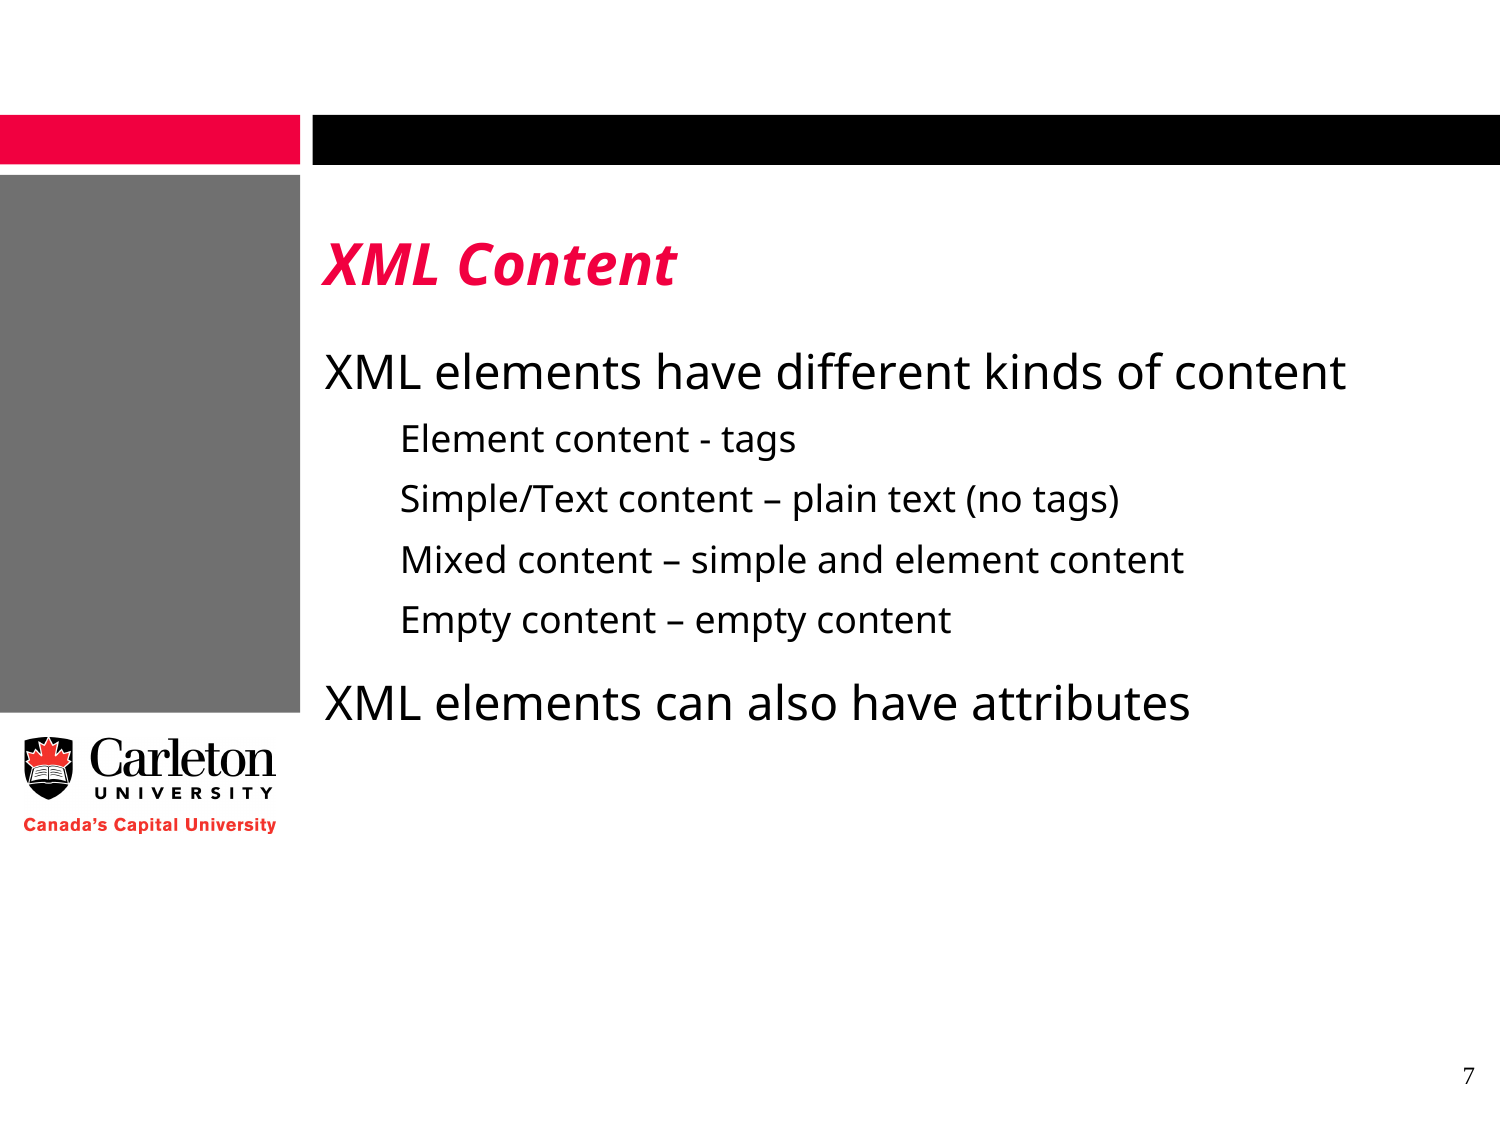

# XML Content
XML elements have different kinds of content
Element content - tags
Simple/Text content – plain text (no tags)
Mixed content – simple and element content
Empty content – empty content
XML elements can also have attributes
7